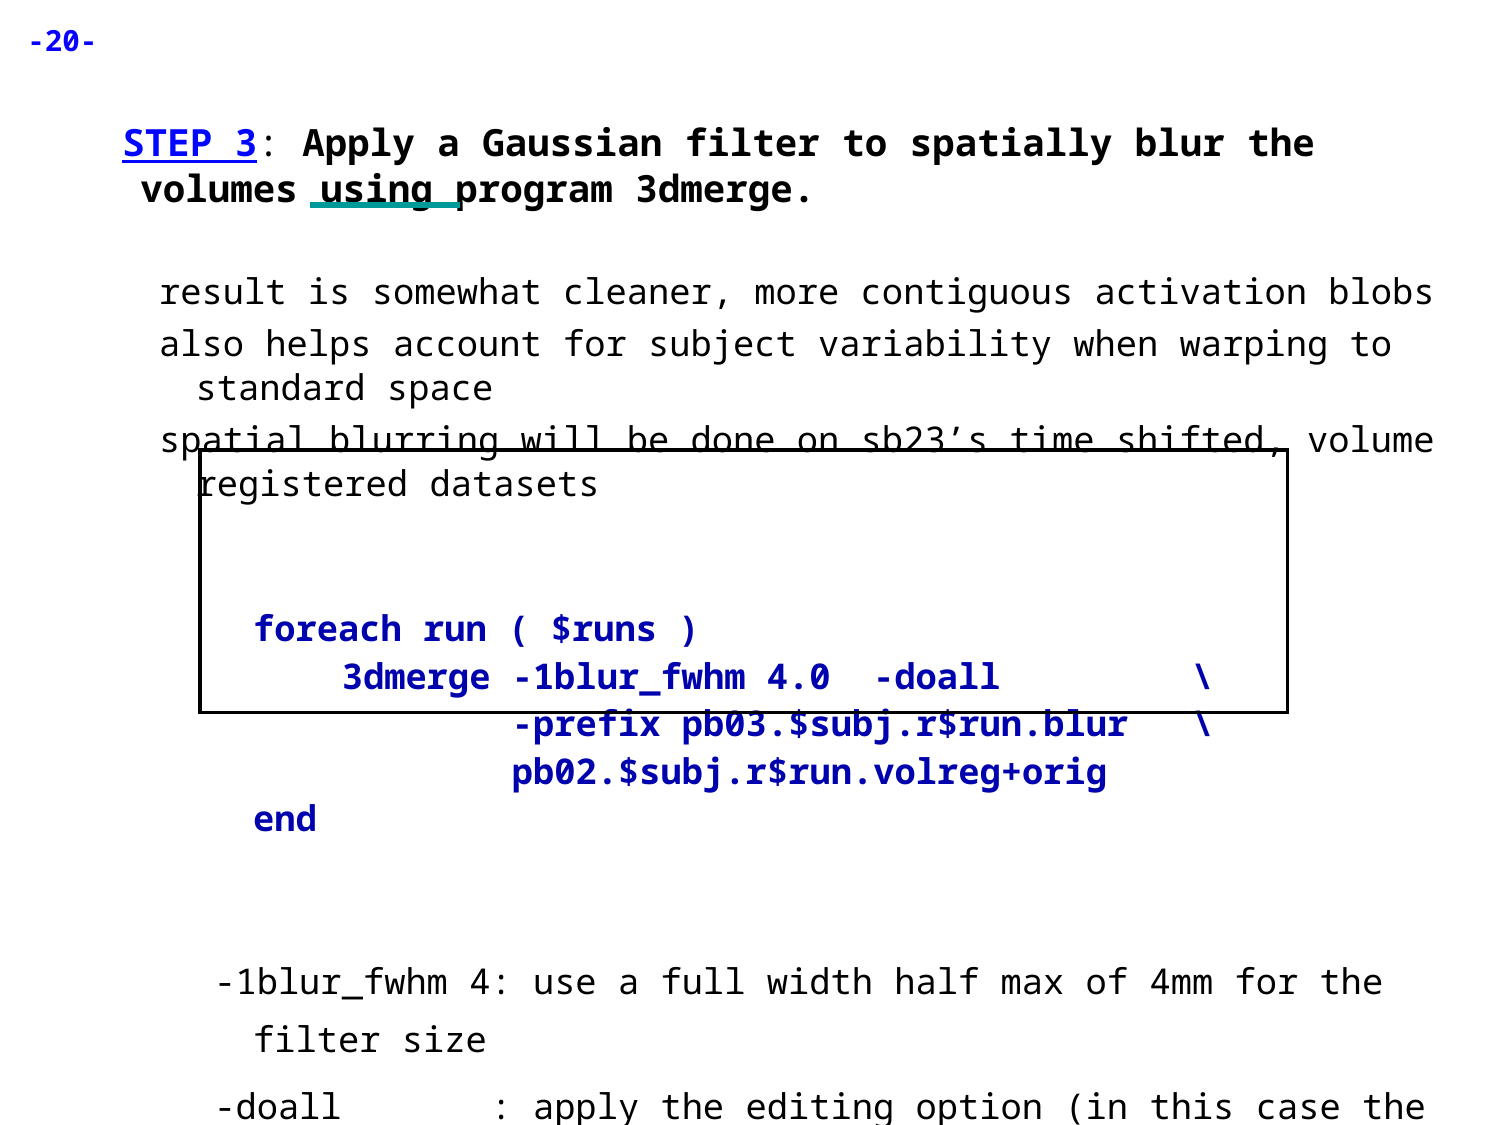

# STEP 3: Apply a Gaussian filter to spatially blur the volumes using program 3dmerge.
result is somewhat cleaner, more contiguous activation blobs
also helps account for subject variability when warping to standard space
spatial blurring will be done on sb23’s time shifted, volume registered datasets
	foreach run ( $runs )
 3dmerge -1blur_fwhm 4.0 -doall \
 -prefix pb03.$subj.r$run.blur \
 pb02.$subj.r$run.volreg+orig
	end
-1blur_fwhm 4: use a full width half max of 4mm for the filter size
-doall : apply the editing option (in this case the Gaussian 		filter) to all sub-bricks in each dataset